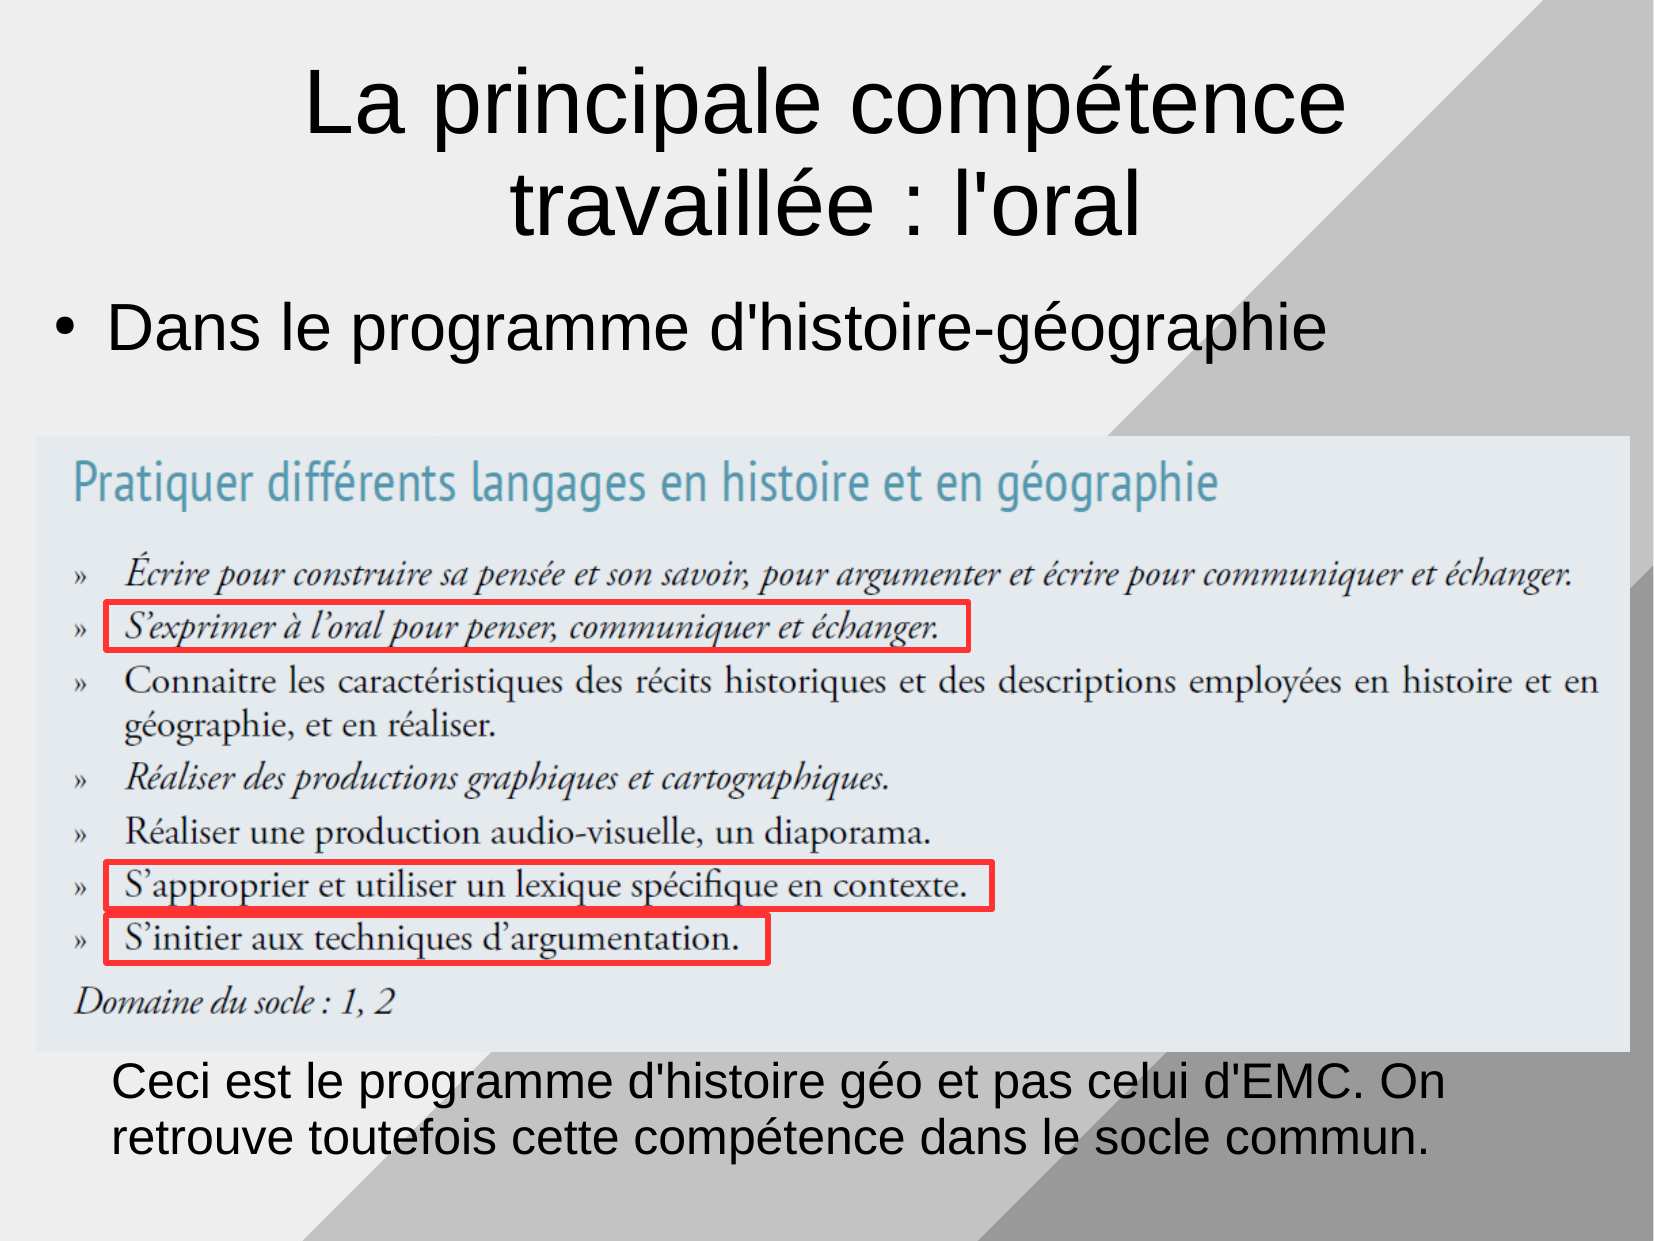

# La principale compétence travaillée : l'oral
Dans le programme d'histoire-géographie
Ceci est le programme d'histoire géo et pas celui d'EMC. On retrouve toutefois cette compétence dans le socle commun.